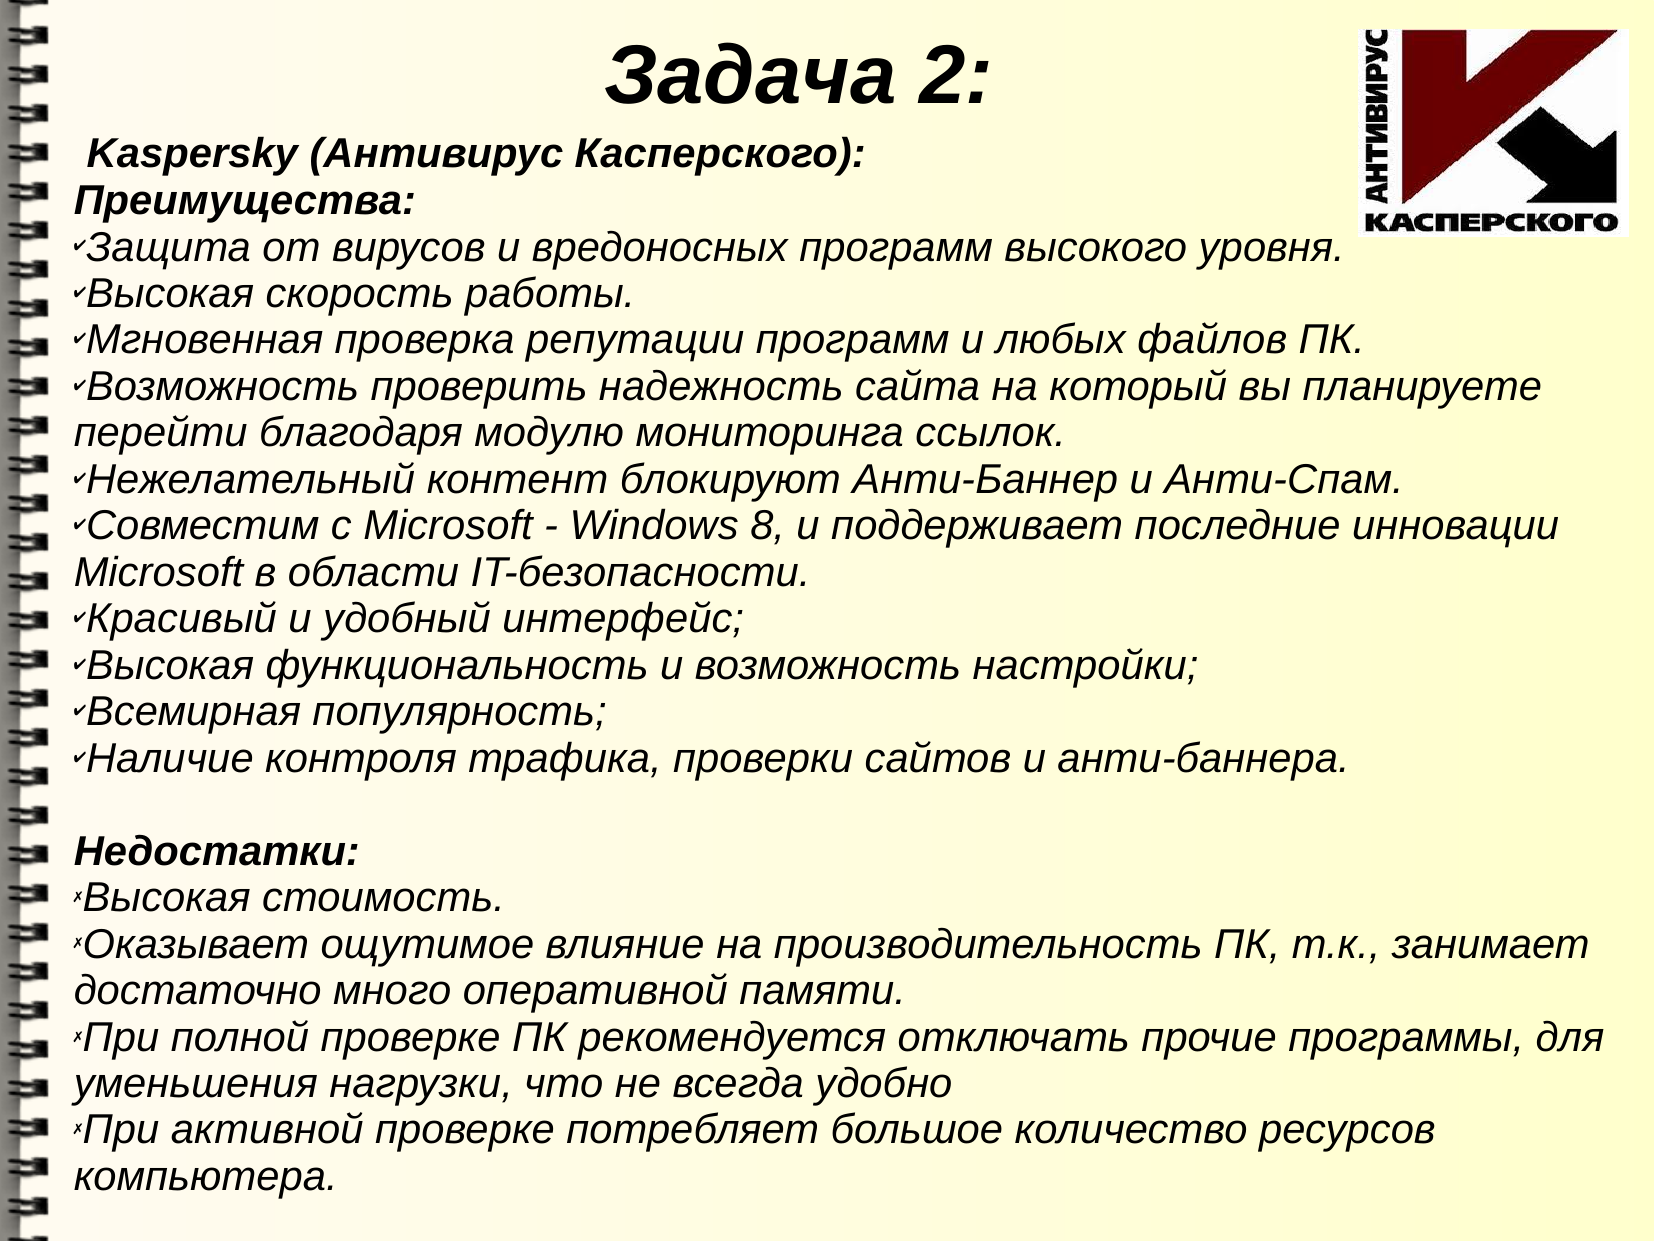

# Задача 2:
 Kaspersky (Антивирус Касперского):
Преимущества:
Защита от вирусов и вредоносных программ высокого уровня.
Высокая скорость работы.
Мгновенная проверка репутации программ и любых файлов ПК.
Возможность проверить надежность сайта на который вы планируете перейти благодаря модулю мониторинга ссылок.
Нежелательный контент блокируют Анти-Баннер и Анти-Спам.
Совместим с Microsoft - Windows 8, и поддерживает последние инновации Microsoft в области IT-безопасности.
Красивый и удобный интерфейс;
Высокая функциональность и возможность настройки;
Всемирная популярность;
Наличие контроля трафика, проверки сайтов и анти-баннера.
Недостатки:
Высокая стоимость.
Оказывает ощутимое влияние на производительность ПК, т.к., занимает достаточно много оперативной памяти.
При полной проверке ПК рекомендуется отключать прочие программы, для уменьшения нагрузки, что не всегда удобно
При активной проверке потребляет большое количество ресурсов компьютера.